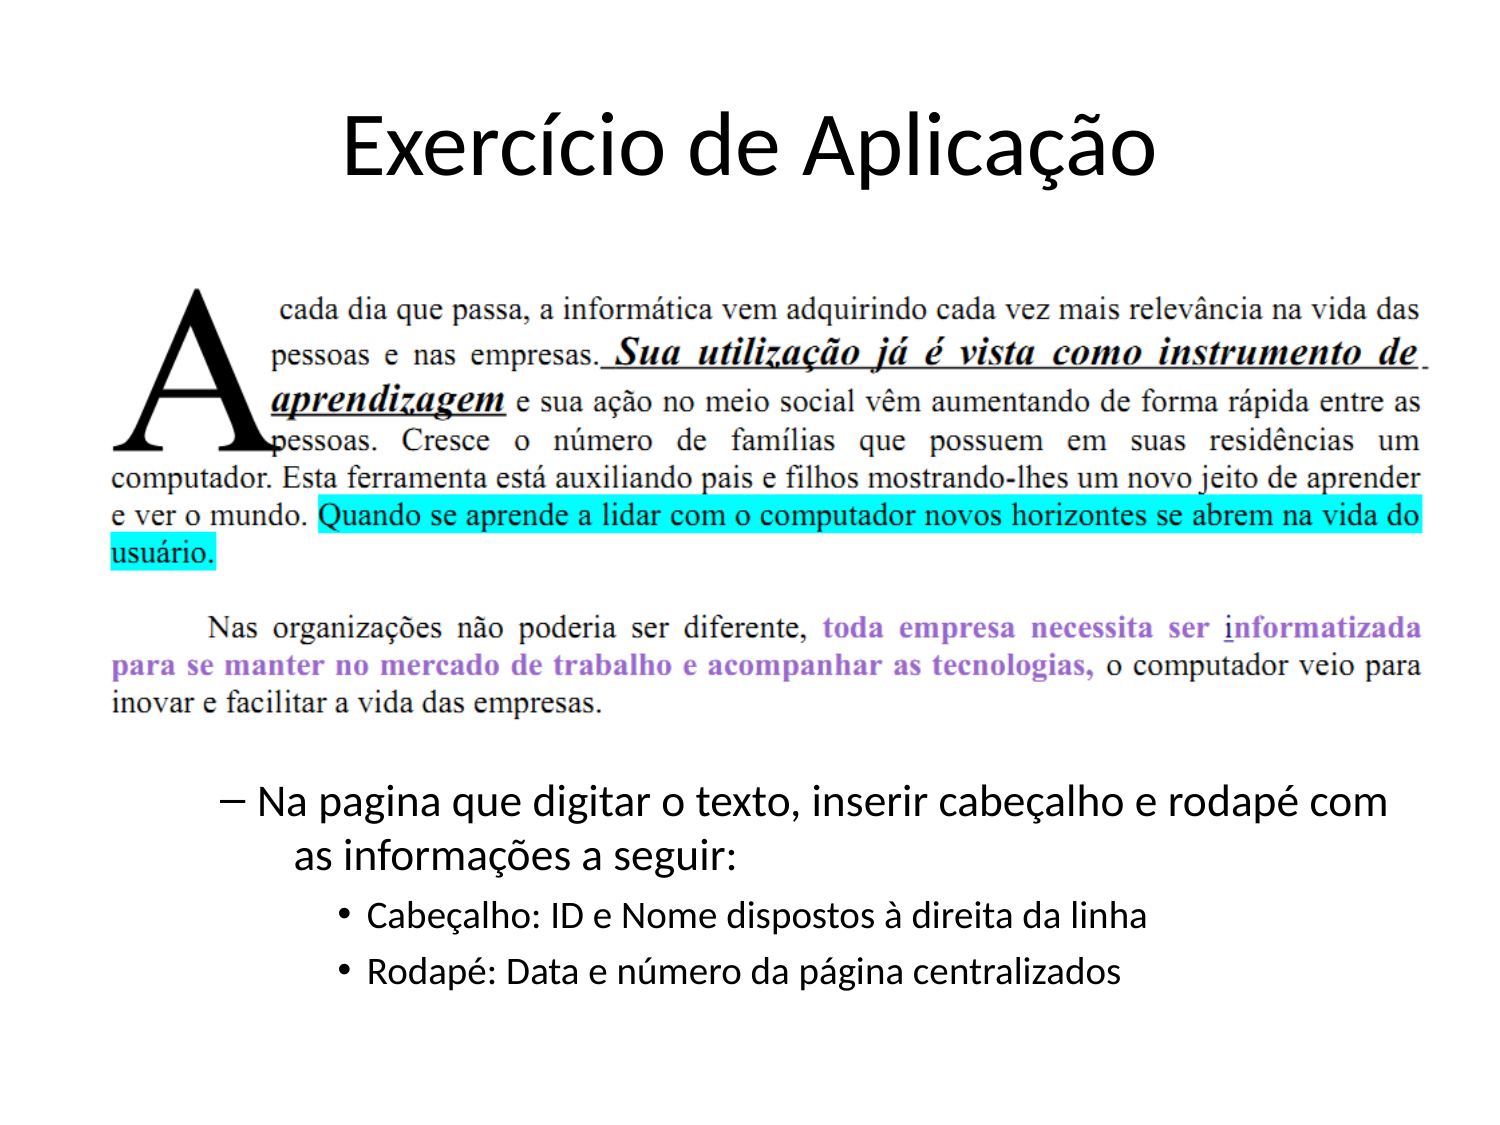

# Exercício de Aplicação
Na pagina que digitar o texto, inserir cabeçalho e rodapé com as informações a seguir:
Cabeçalho: ID e Nome dispostos à direita da linha
Rodapé: Data e número da página centralizados